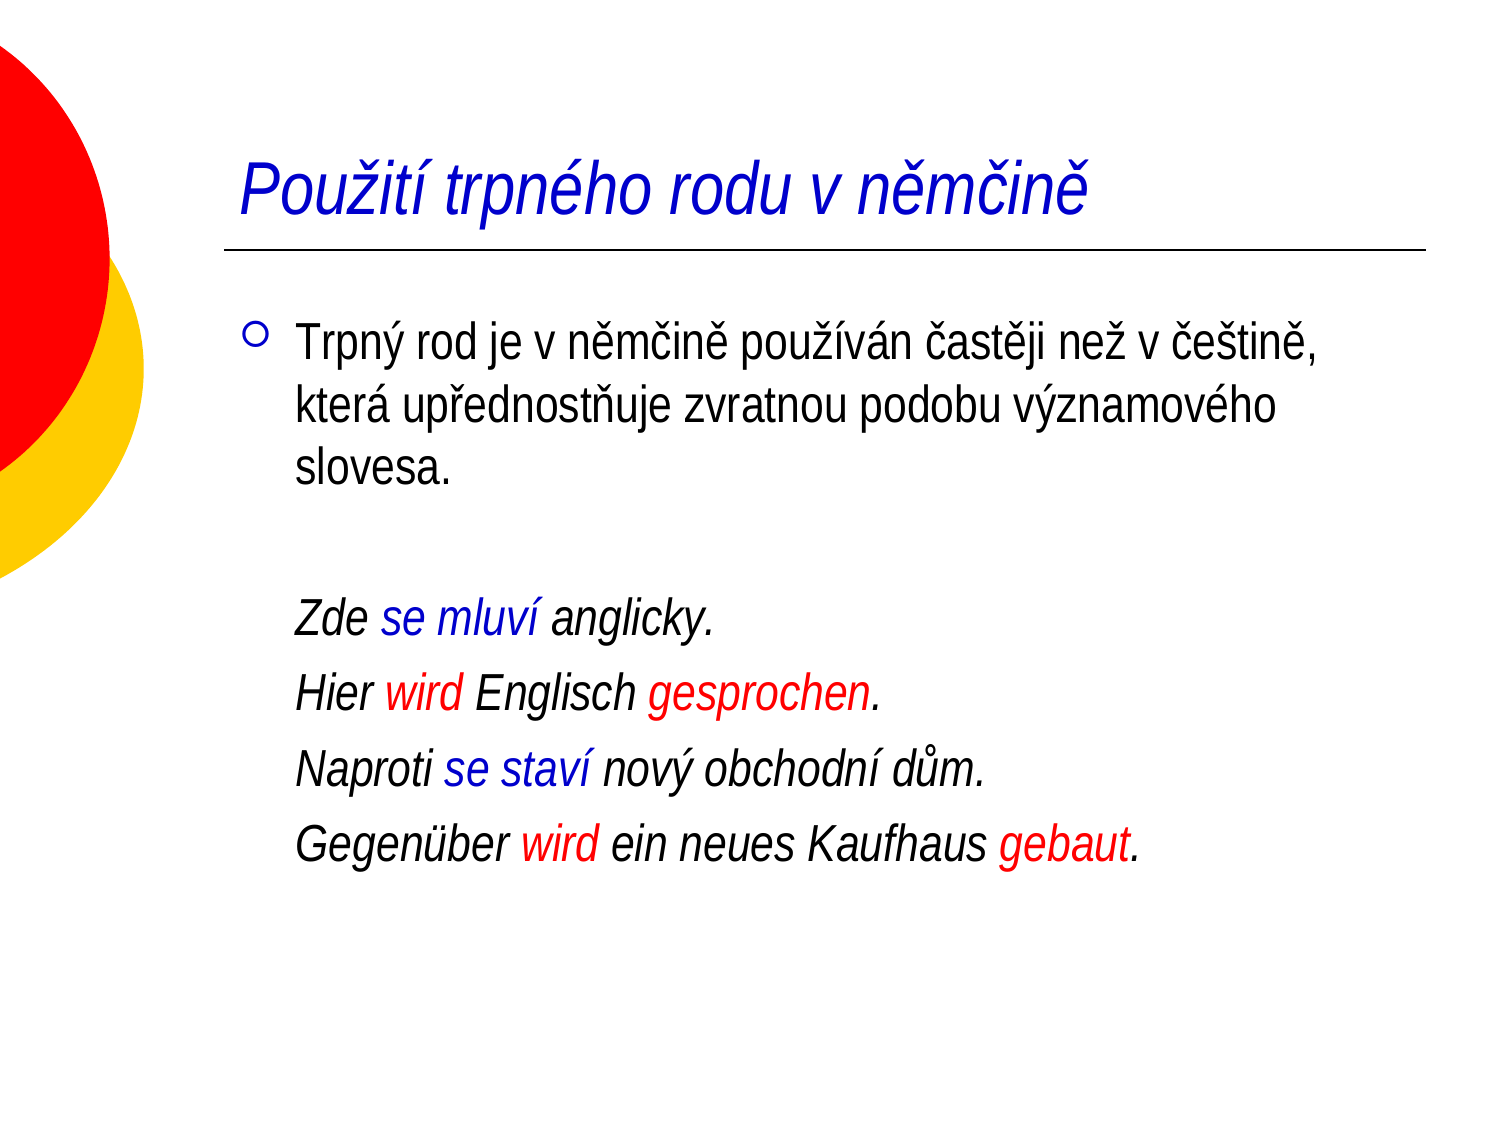

# Použití trpného rodu v němčině
Trpný rod je v němčině používán častěji než v češtině, která upřednostňuje zvratnou podobu významového slovesa.
	Zde se mluví anglicky.
	Hier wird Englisch gesprochen.
	Naproti se staví nový obchodní dům.
	Gegenüber wird ein neues Kaufhaus gebaut.